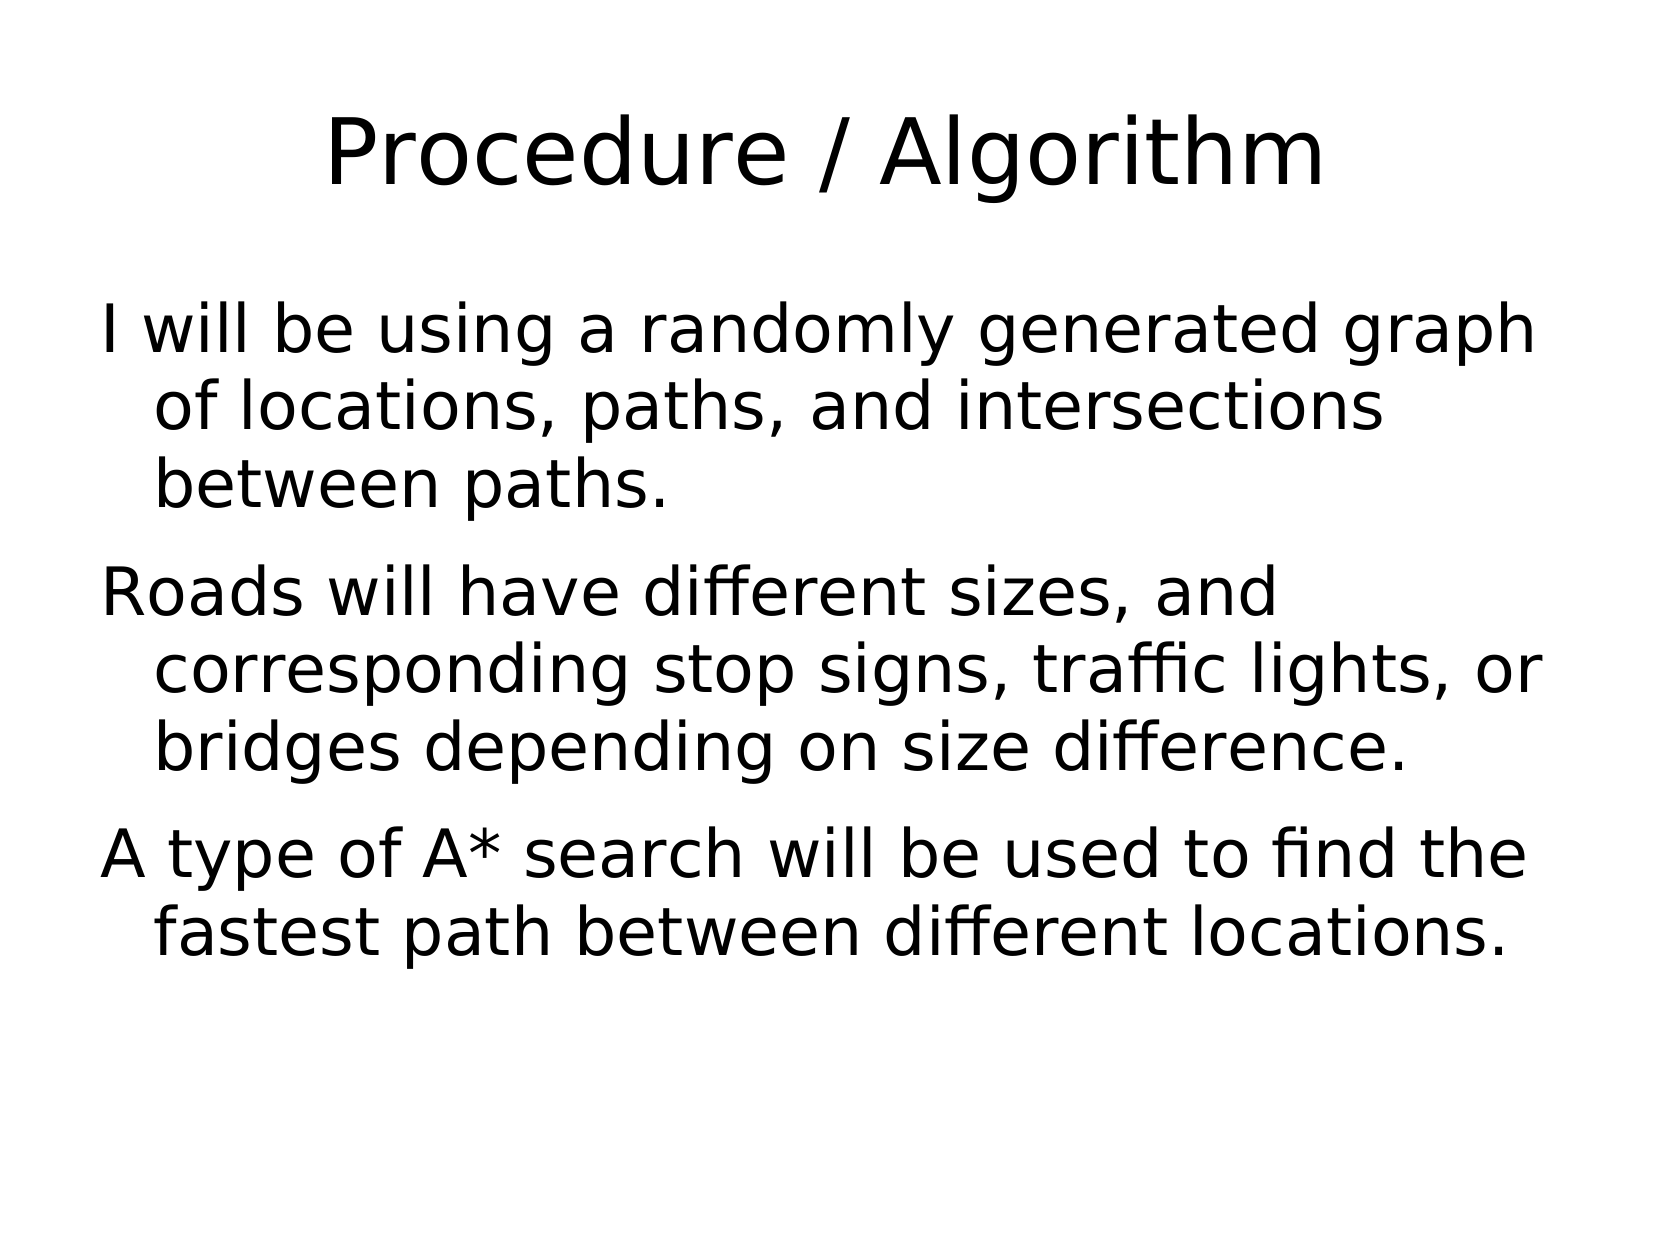

# Procedure / Algorithm
I will be using a randomly generated graph of locations, paths, and intersections between paths.
Roads will have different sizes, and corresponding stop signs, traffic lights, or bridges depending on size difference.
A type of A* search will be used to find the fastest path between different locations.